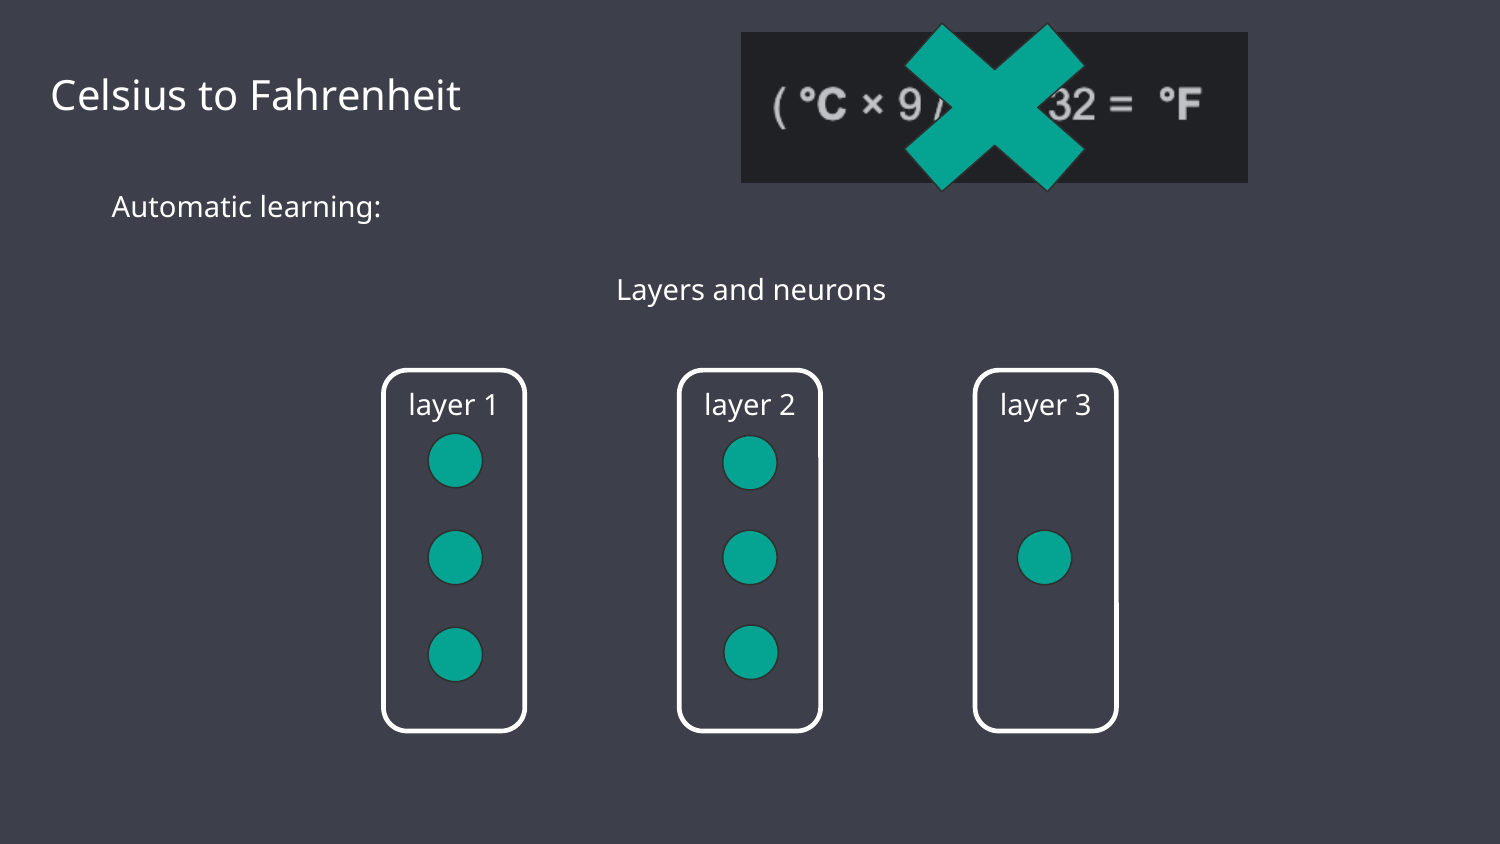

Celsius to Fahrenheit
Automatic learning:
Layers and neurons
layer 1
layer 2
layer 3